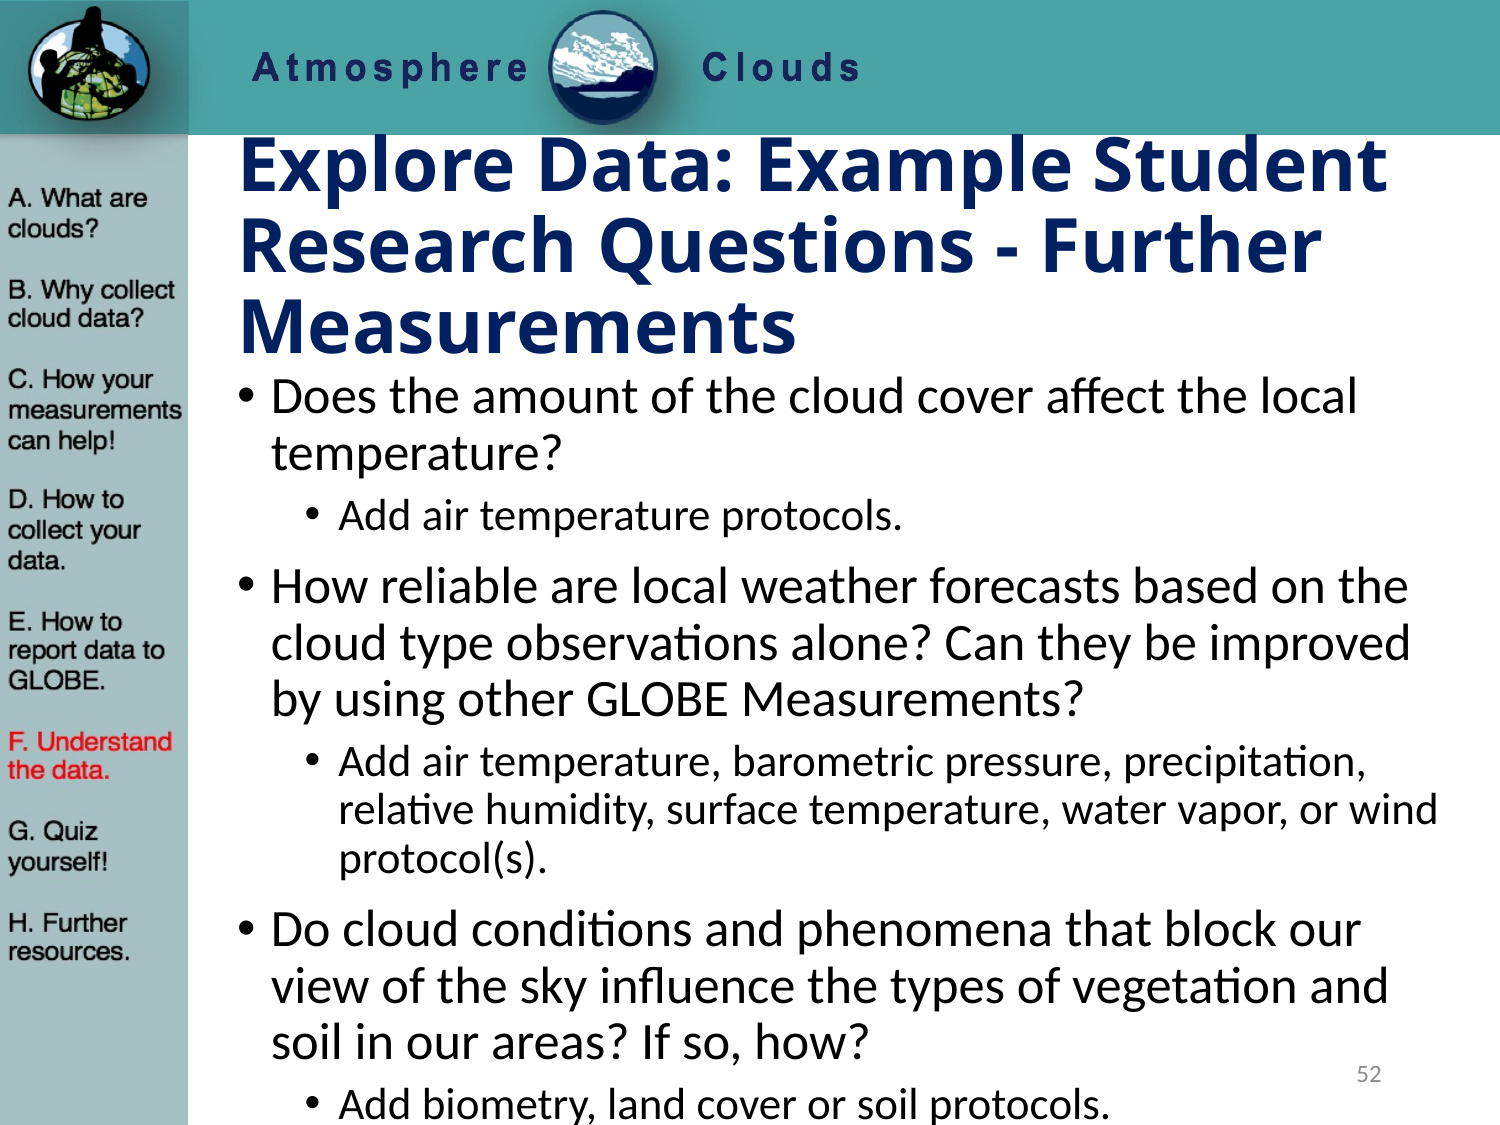

# Explore Data: Example Student Research Questions - Further Measurements
Does the amount of the cloud cover affect the local temperature?
Add air temperature protocols.
How reliable are local weather forecasts based on the cloud type observations alone? Can they be improved by using other GLOBE Measurements?
Add air temperature, barometric pressure, precipitation, relative humidity, surface temperature, water vapor, or wind protocol(s).
Do cloud conditions and phenomena that block our view of the sky influence the types of vegetation and soil in our areas? If so, how?
Add biometry, land cover or soil protocols.